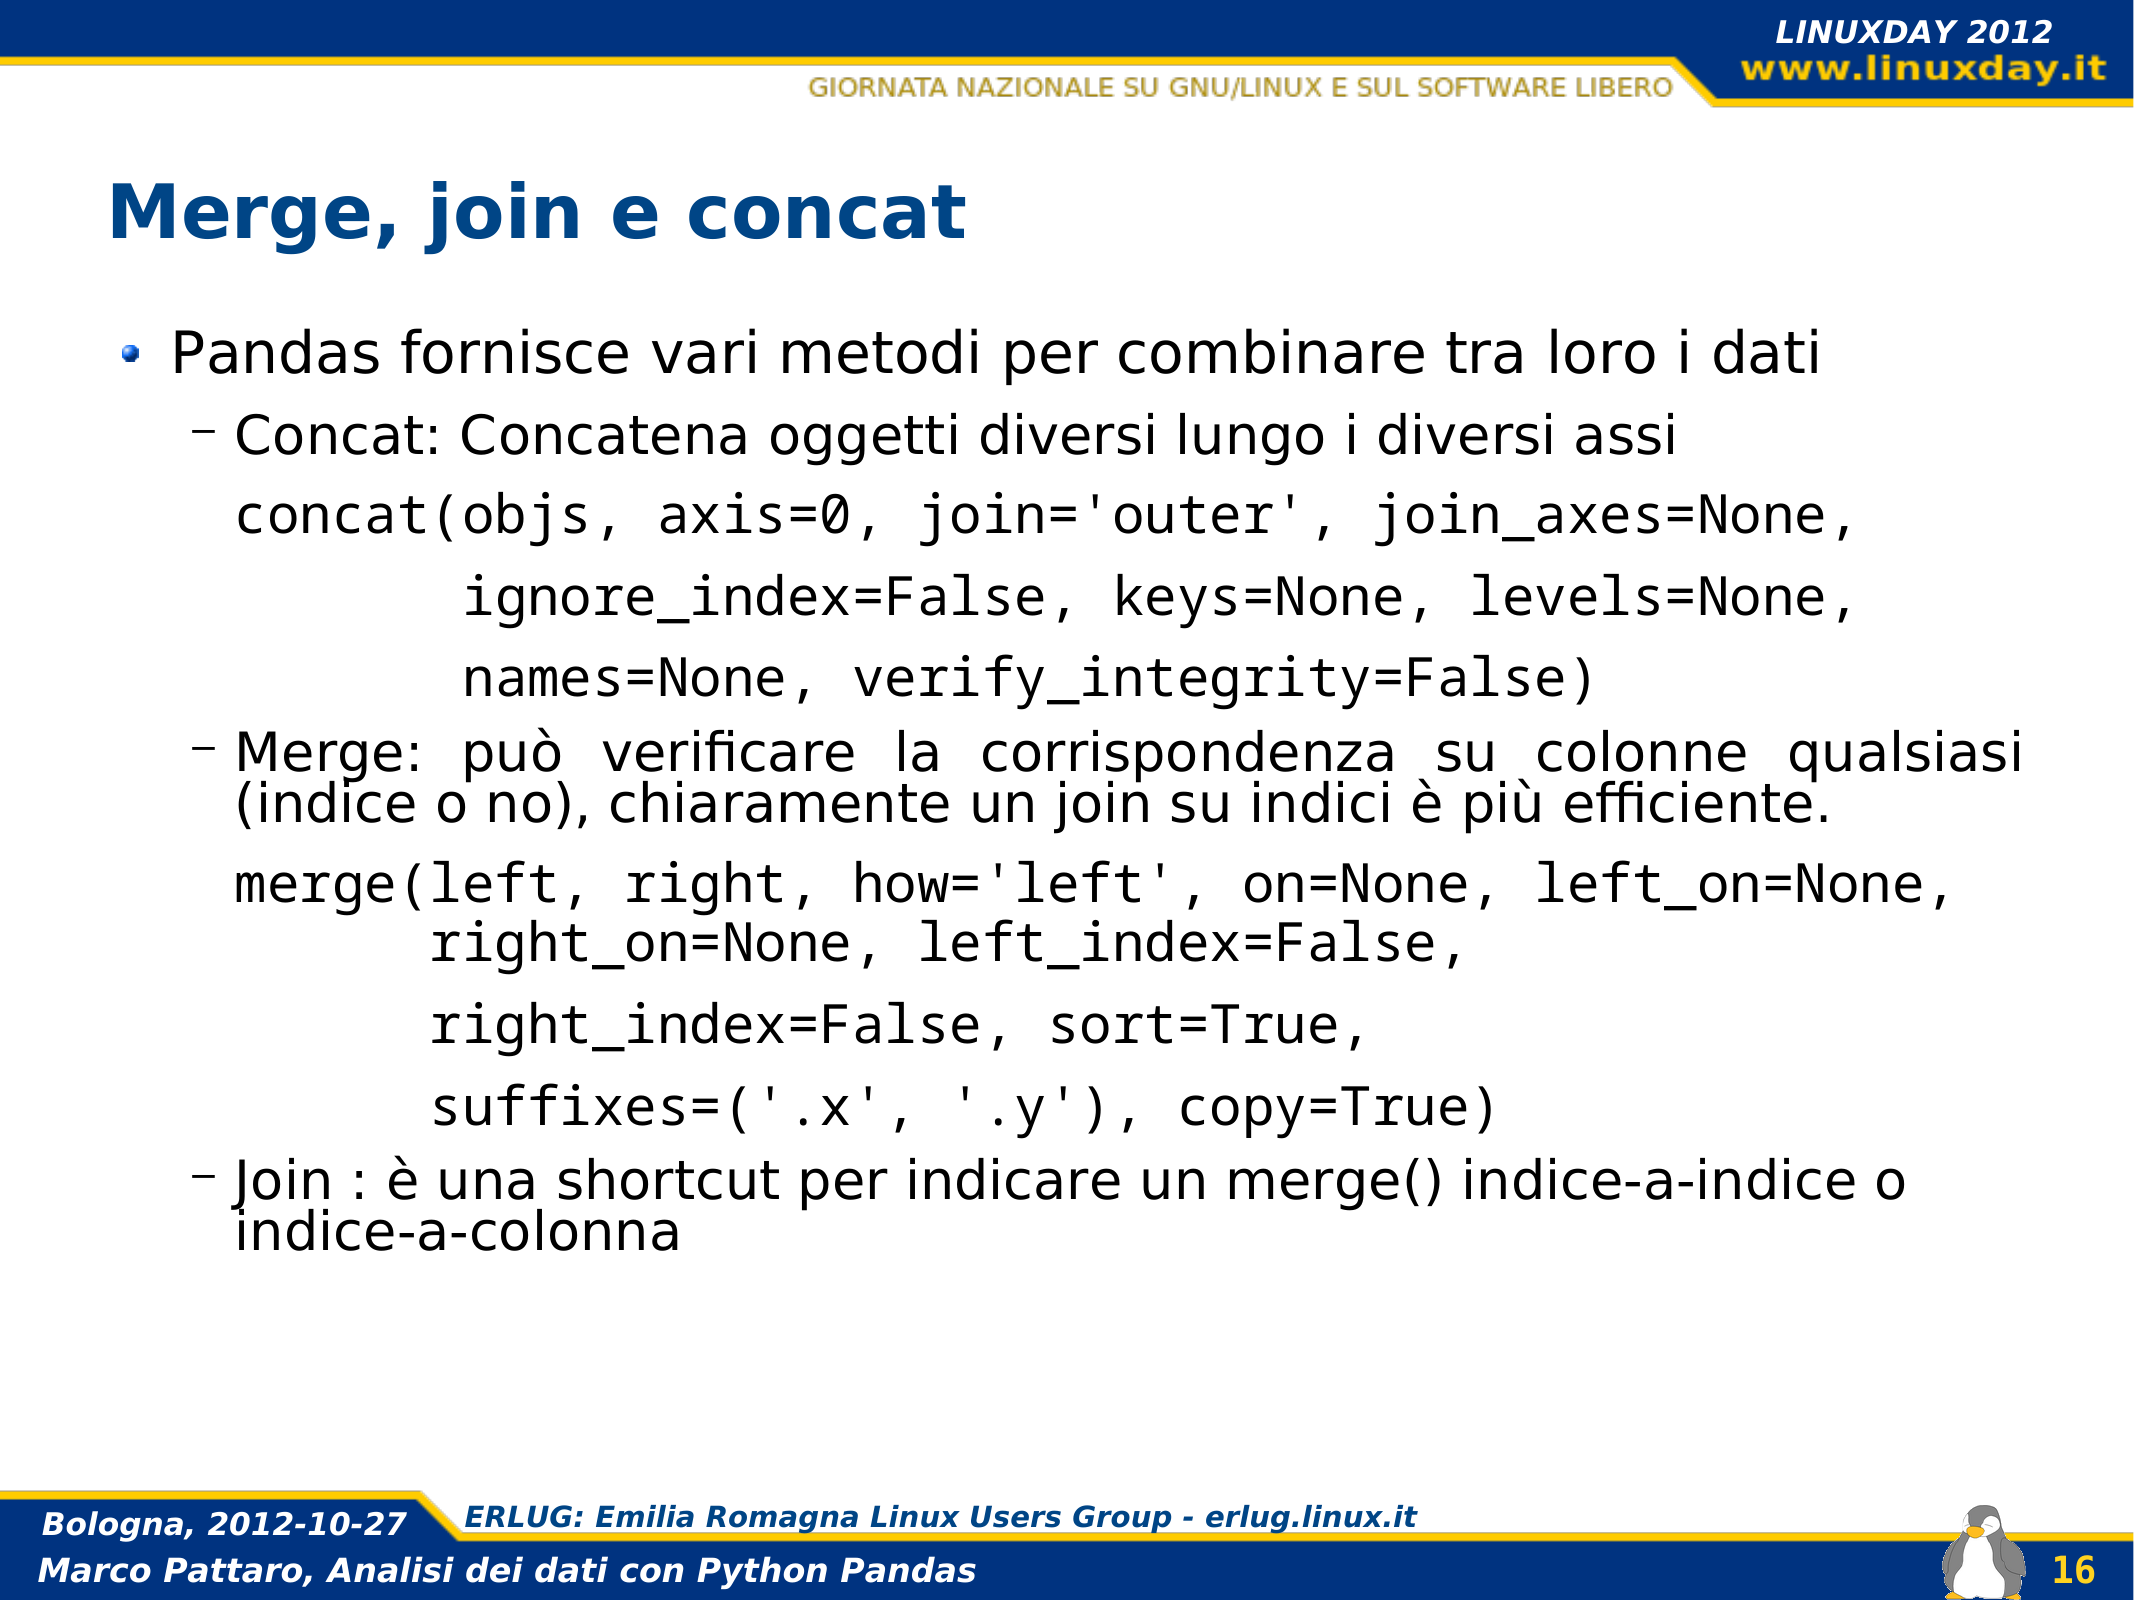

# Merge, join e concat
Pandas fornisce vari metodi per combinare tra loro i dati
Concat: Concatena oggetti diversi lungo i diversi assi
concat(objs, axis=0, join='outer', join_axes=None,
 ignore_index=False, keys=None, levels=None,
 names=None, verify_integrity=False)
Merge: può verificare la corrispondenza su colonne qualsiasi (indice o no), chiaramente un join su indici è più efficiente.
merge(left, right, how='left', on=None, left_on=None, right_on=None, left_index=False,
 right_index=False, sort=True,
 suffixes=('.x', '.y'), copy=True)
Join : è una shortcut per indicare un merge() indice-a-indice o indice-a-colonna